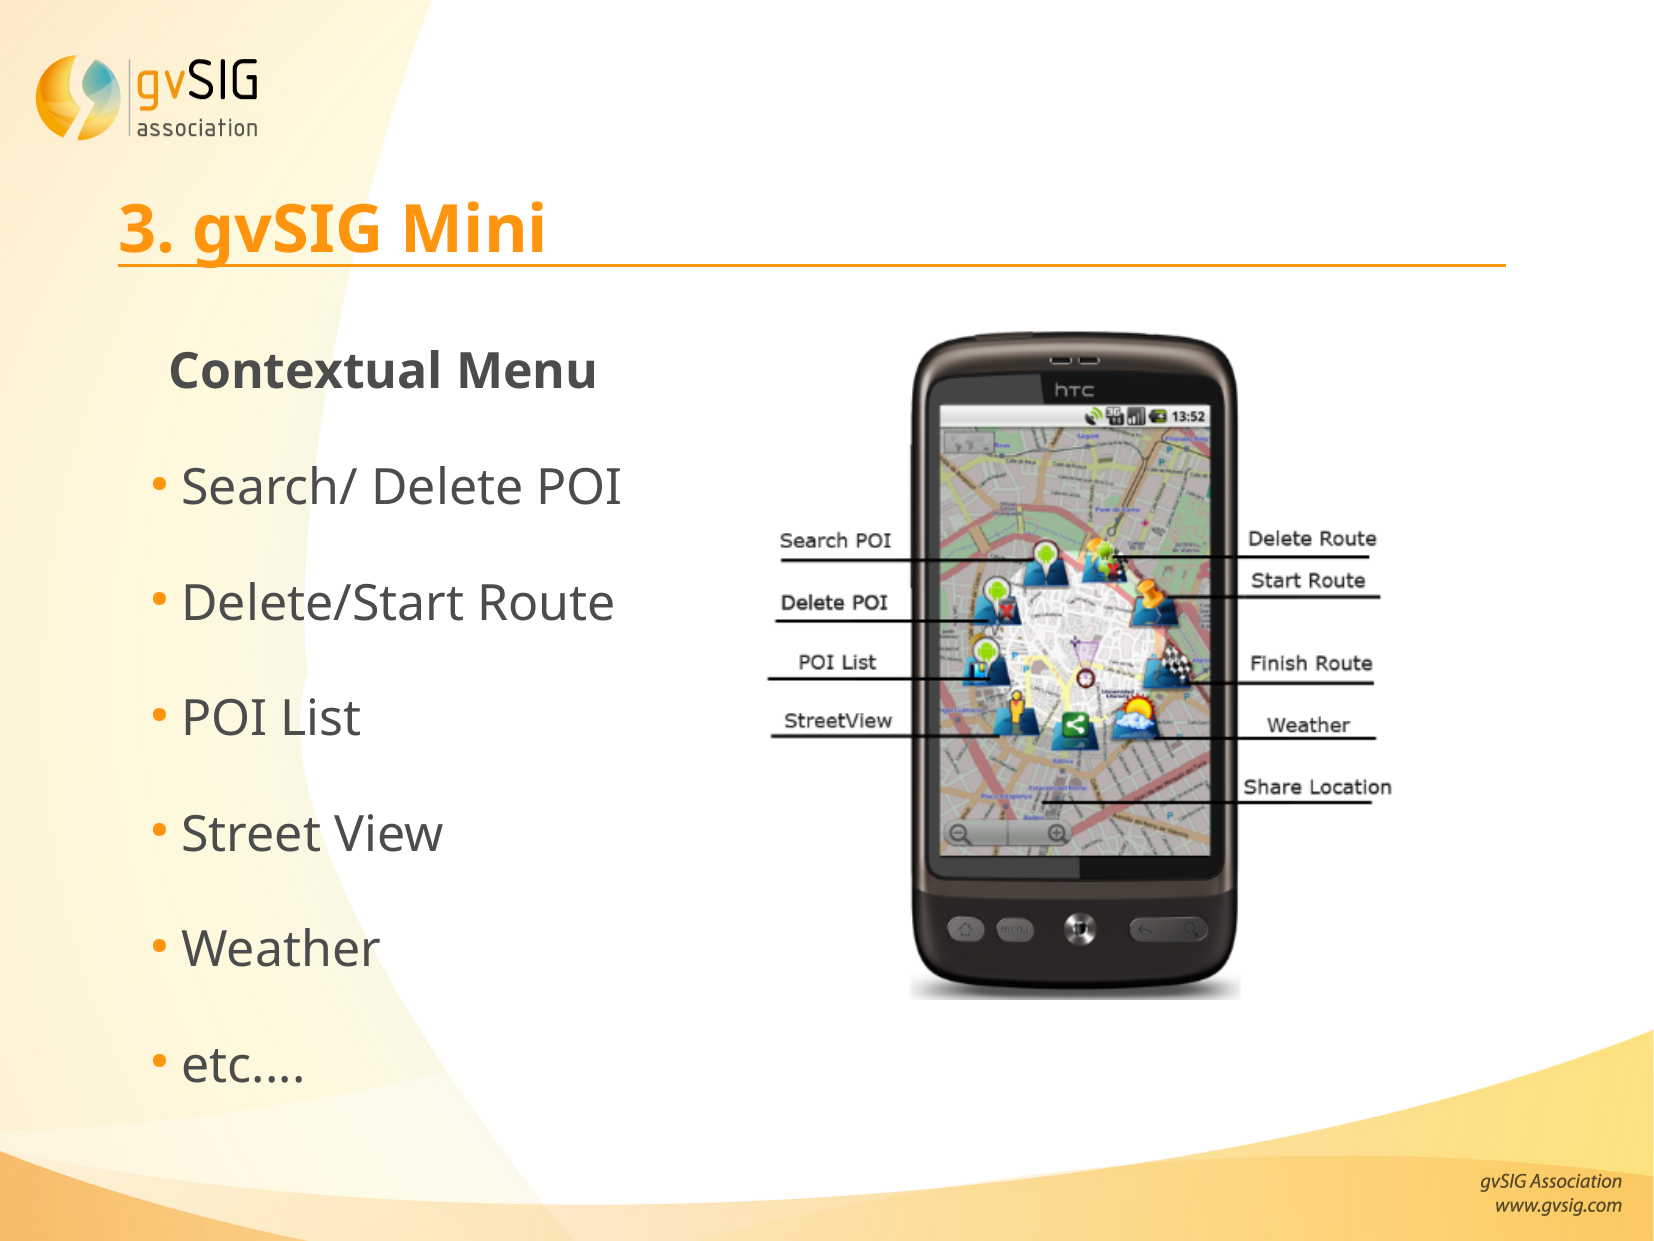

# 3. gvSIG Mini
Contextual Menu
 Search/ Delete POI
 Delete/Start Route
 POI List
 Street View
 Weather
 etc....